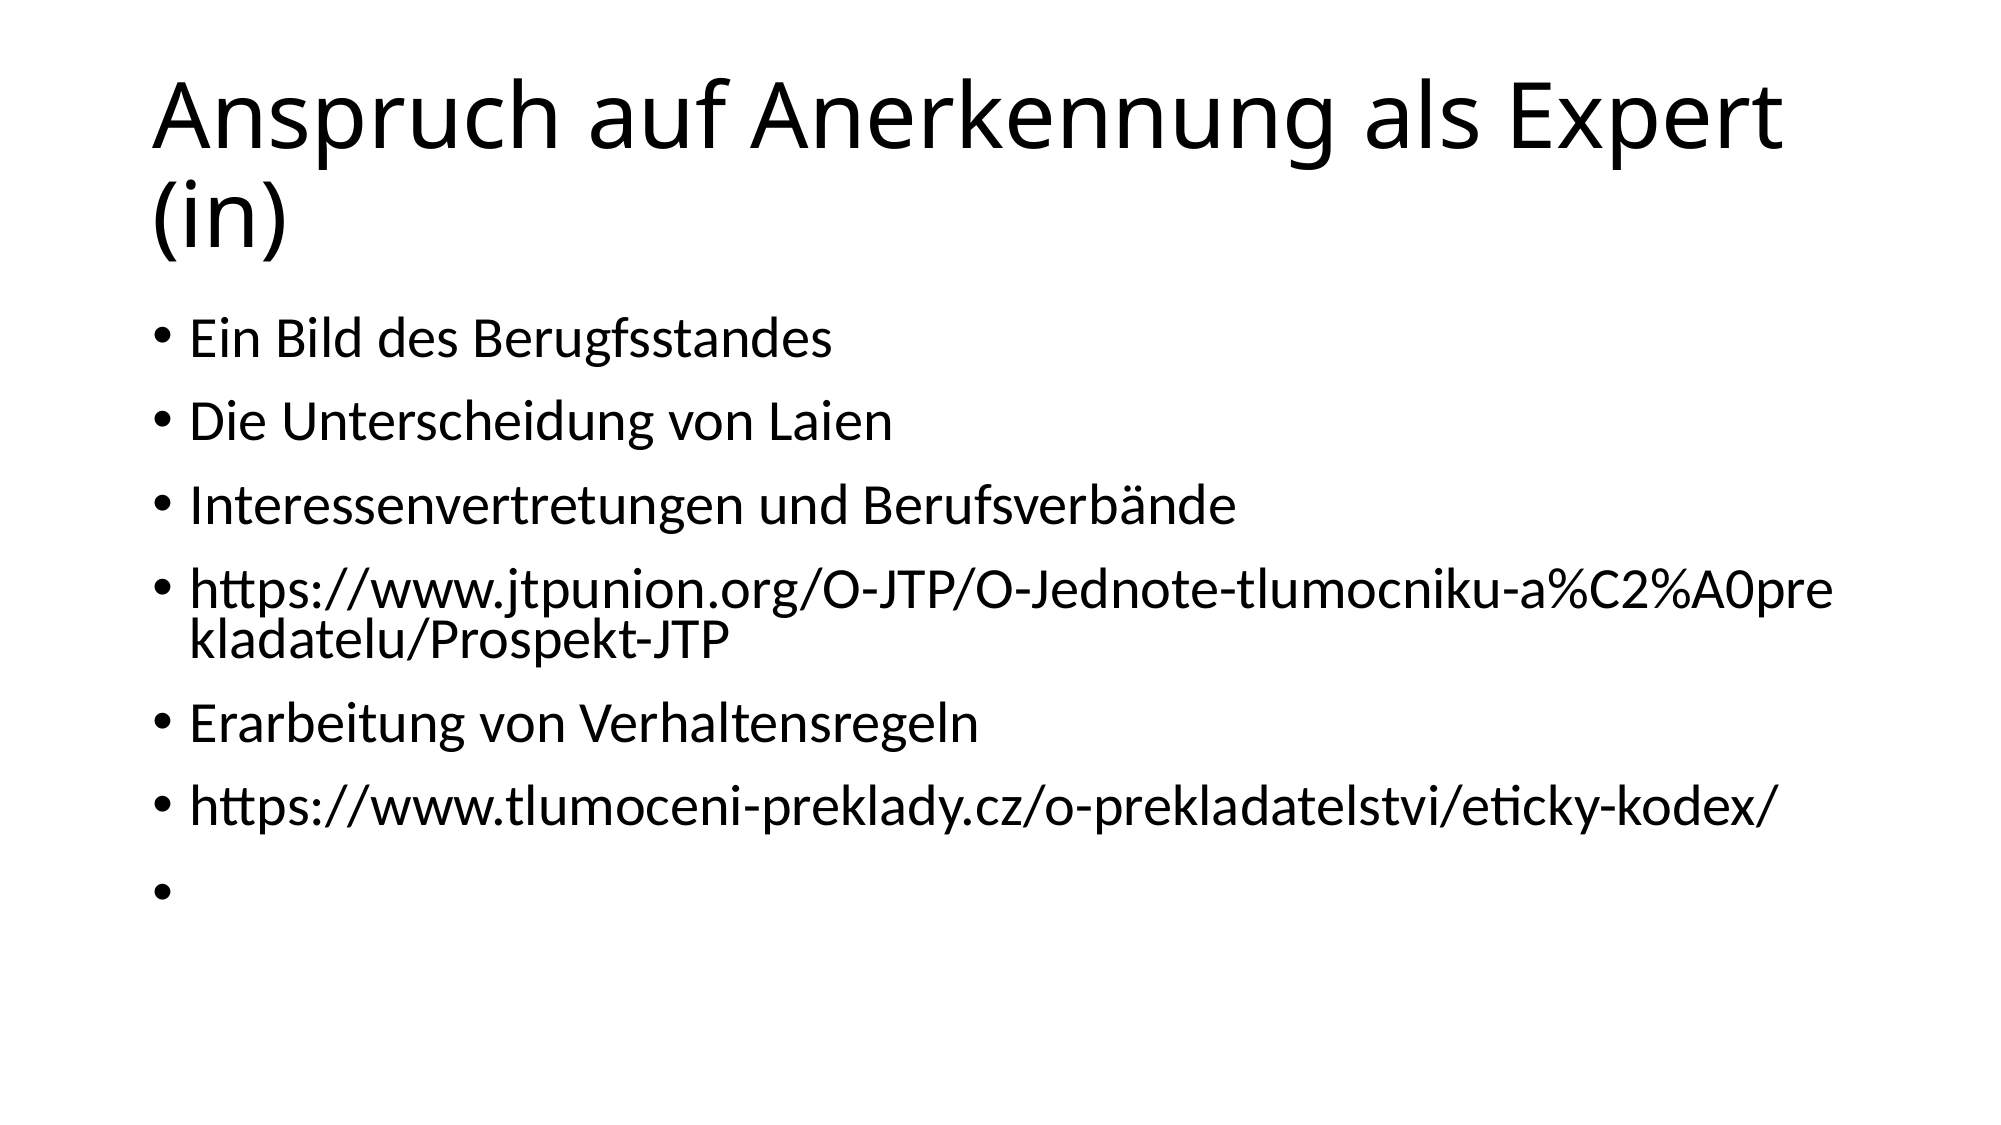

# Anspruch auf Anerkennung als Expert (in)
Ein Bild des Berugfsstandes
Die Unterscheidung von Laien
Interessenvertretungen und Berufsverbände
https://www.jtpunion.org/O-JTP/O-Jednote-tlumocniku-a%C2%A0prekladatelu/Prospekt-JTP
Erarbeitung von Verhaltensregeln
https://www.tlumoceni-preklady.cz/o-prekladatelstvi/eticky-kodex/